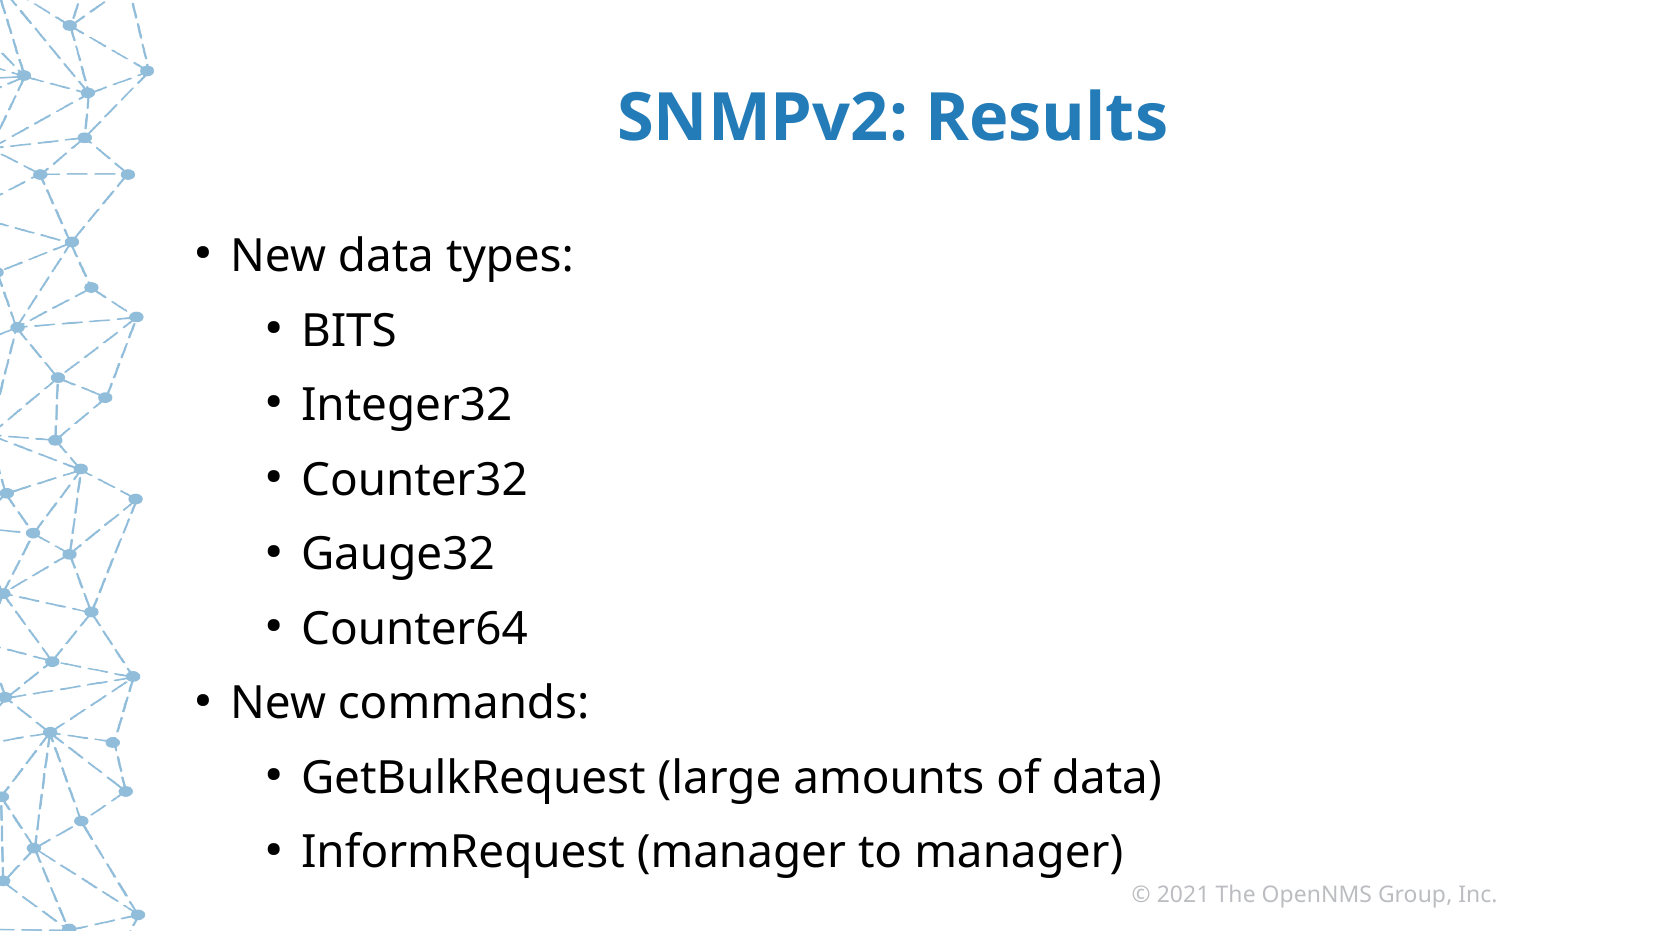

# SNMPv2: Results
New data types:
BITS
Integer32
Counter32
Gauge32
Counter64
New commands:
GetBulkRequest (large amounts of data)
InformRequest (manager to manager)